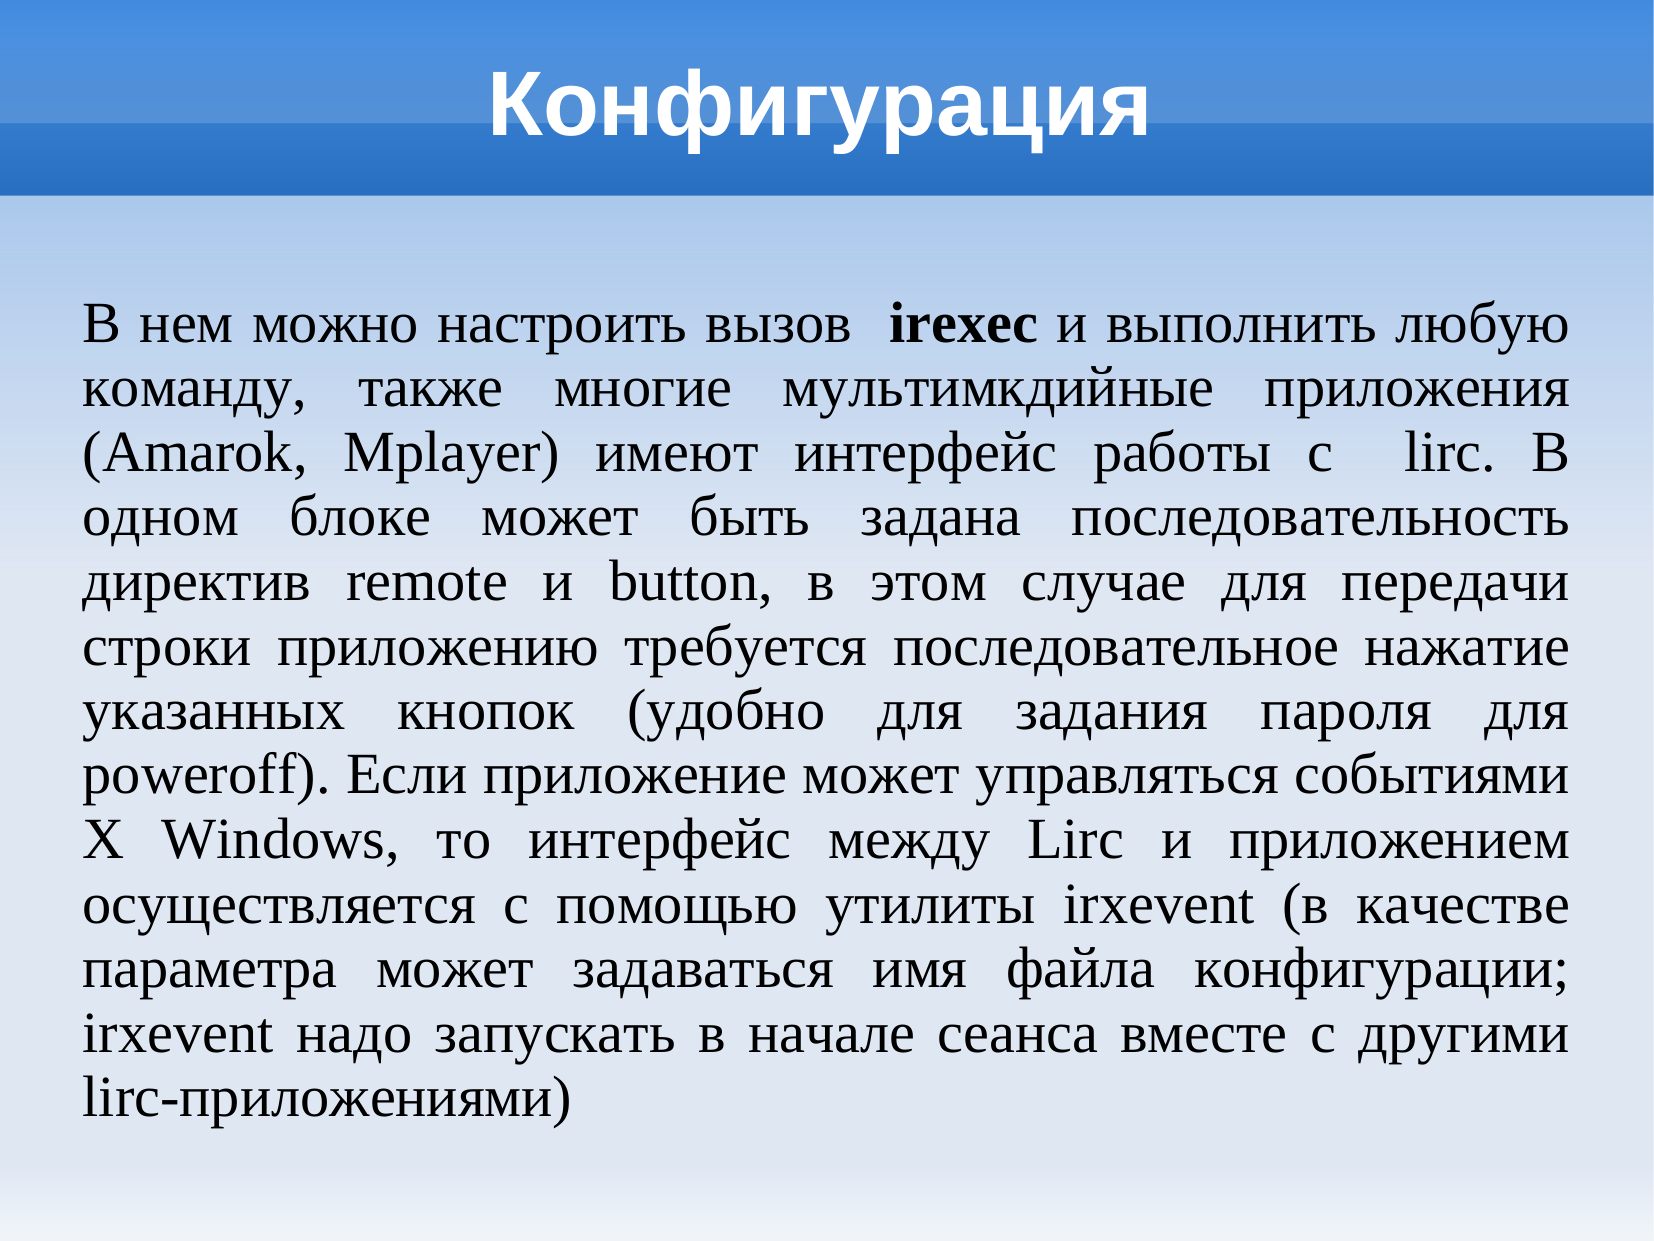

# Конфигурация
В нем можно настроить вызов irexec и выполнить любую команду, также многие мультимкдийные приложения (Amarok, Mplayer) имеют интерфейс работы с lirc. В одном блоке может быть задана последовательность директив remote и button, в этом случае для передачи строки приложению требуется последовательное нажатие указанных кнопок (удобно для задания пароля для poweroff). Если приложение может управляться событиями X Windows, то интерфейс между Lirc и приложением осуществляется с помощью утилиты irxevent (в качестве параметра может задаваться имя файла конфигурации; irxevent надо запускать в начале сеанса вместе с другими lirc-приложениями)